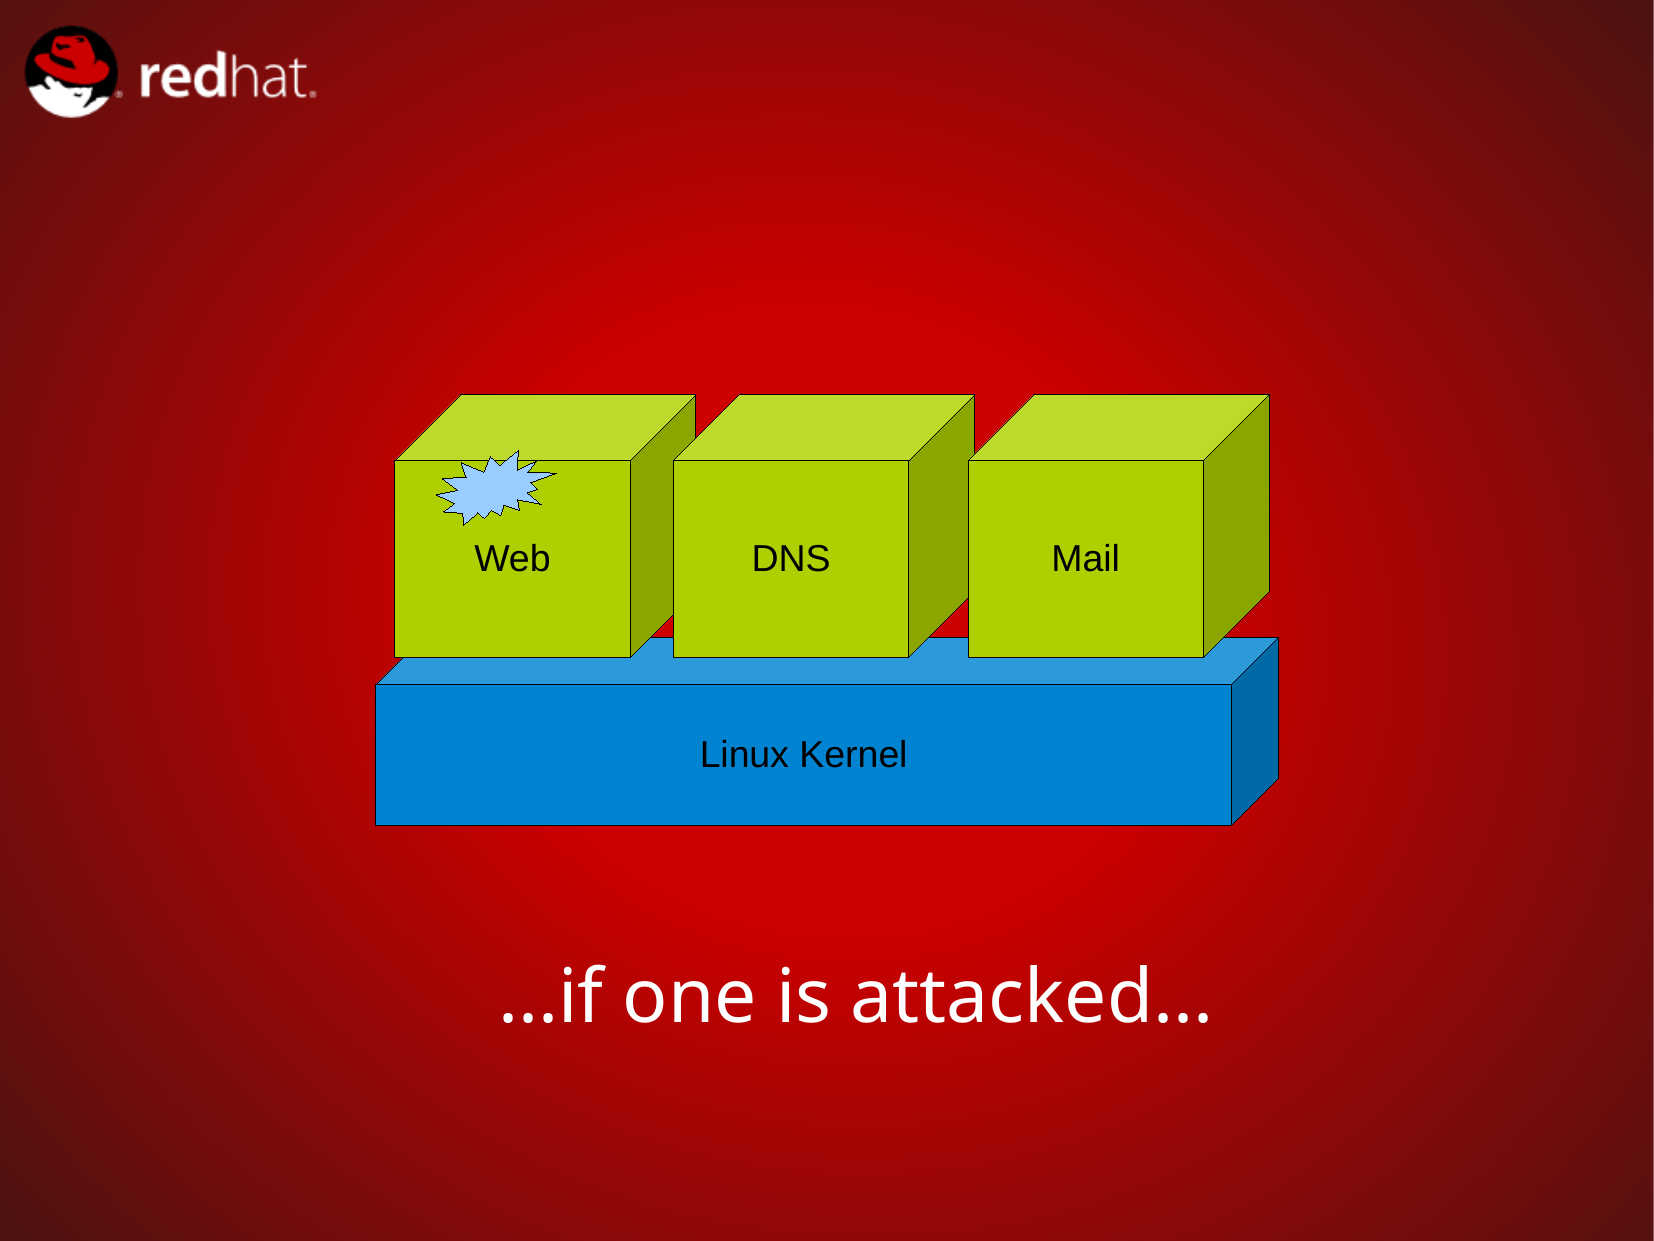

Web
DNS
Mail
Linux Kernel
...if one is attacked...